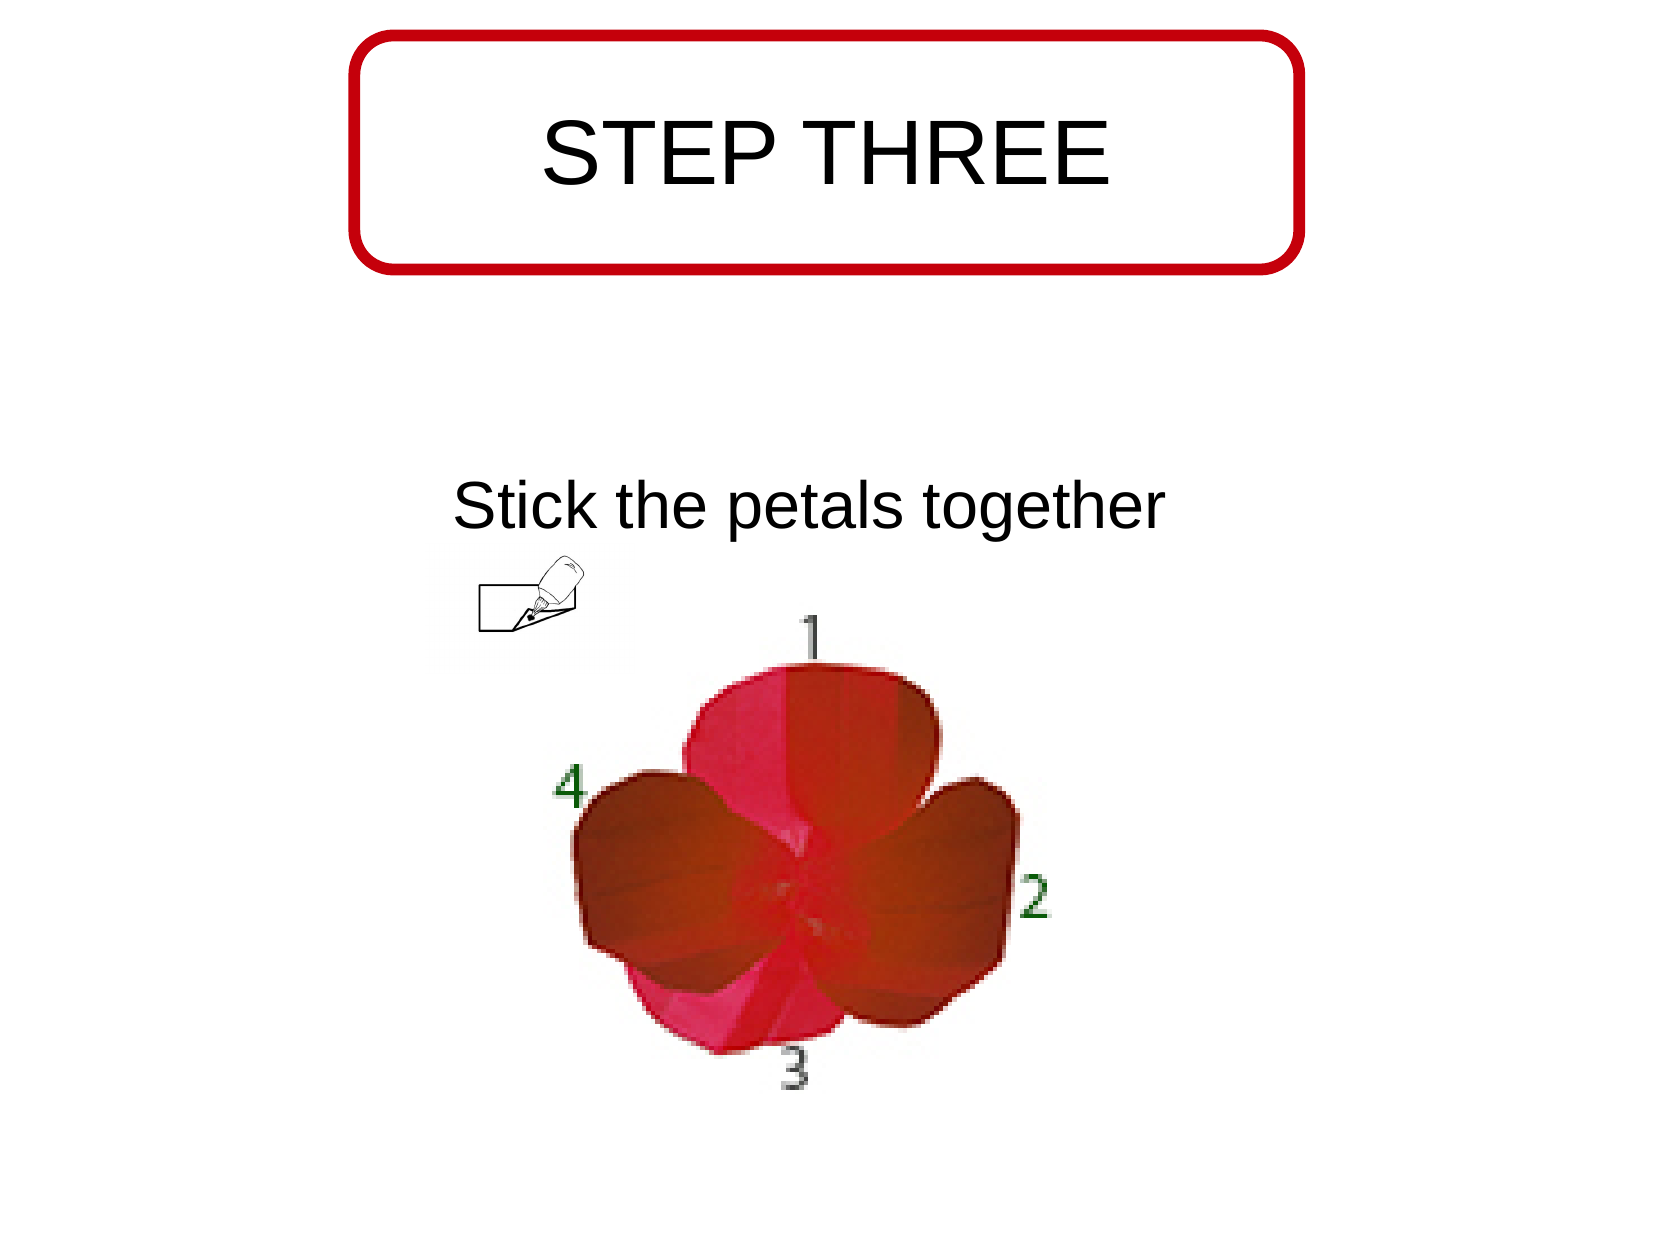

# STEP THREE
Stick the petals together